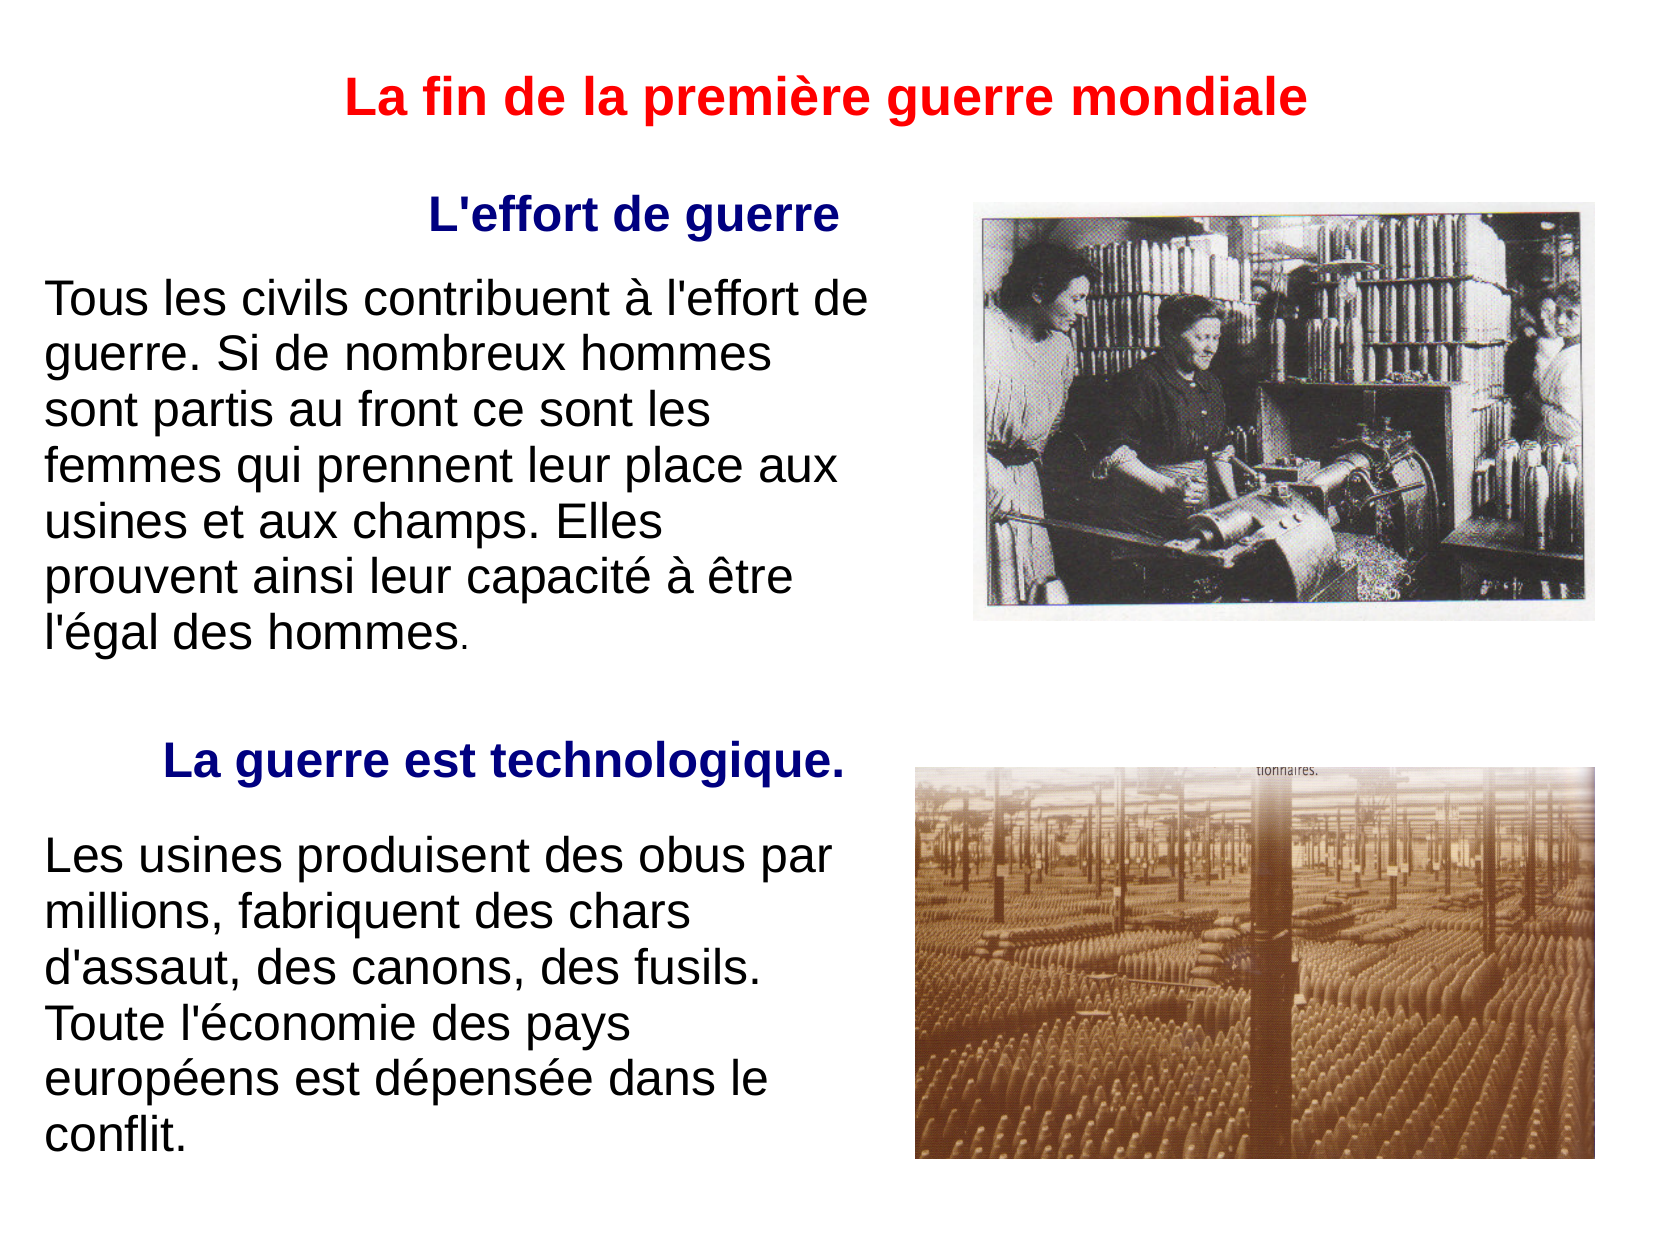

La fin de la première guerre mondiale
L'effort de guerre
Tous les civils contribuent à l'effort de guerre. Si de nombreux hommes sont partis au front ce sont les femmes qui prennent leur place aux usines et aux champs. Elles prouvent ainsi leur capacité à être l'égal des hommes.
Les usines produisent des obus par millions, fabriquent des chars d'assaut, des canons, des fusils. Toute l'économie des pays européens est dépensée dans le conflit.
La guerre est technologique.